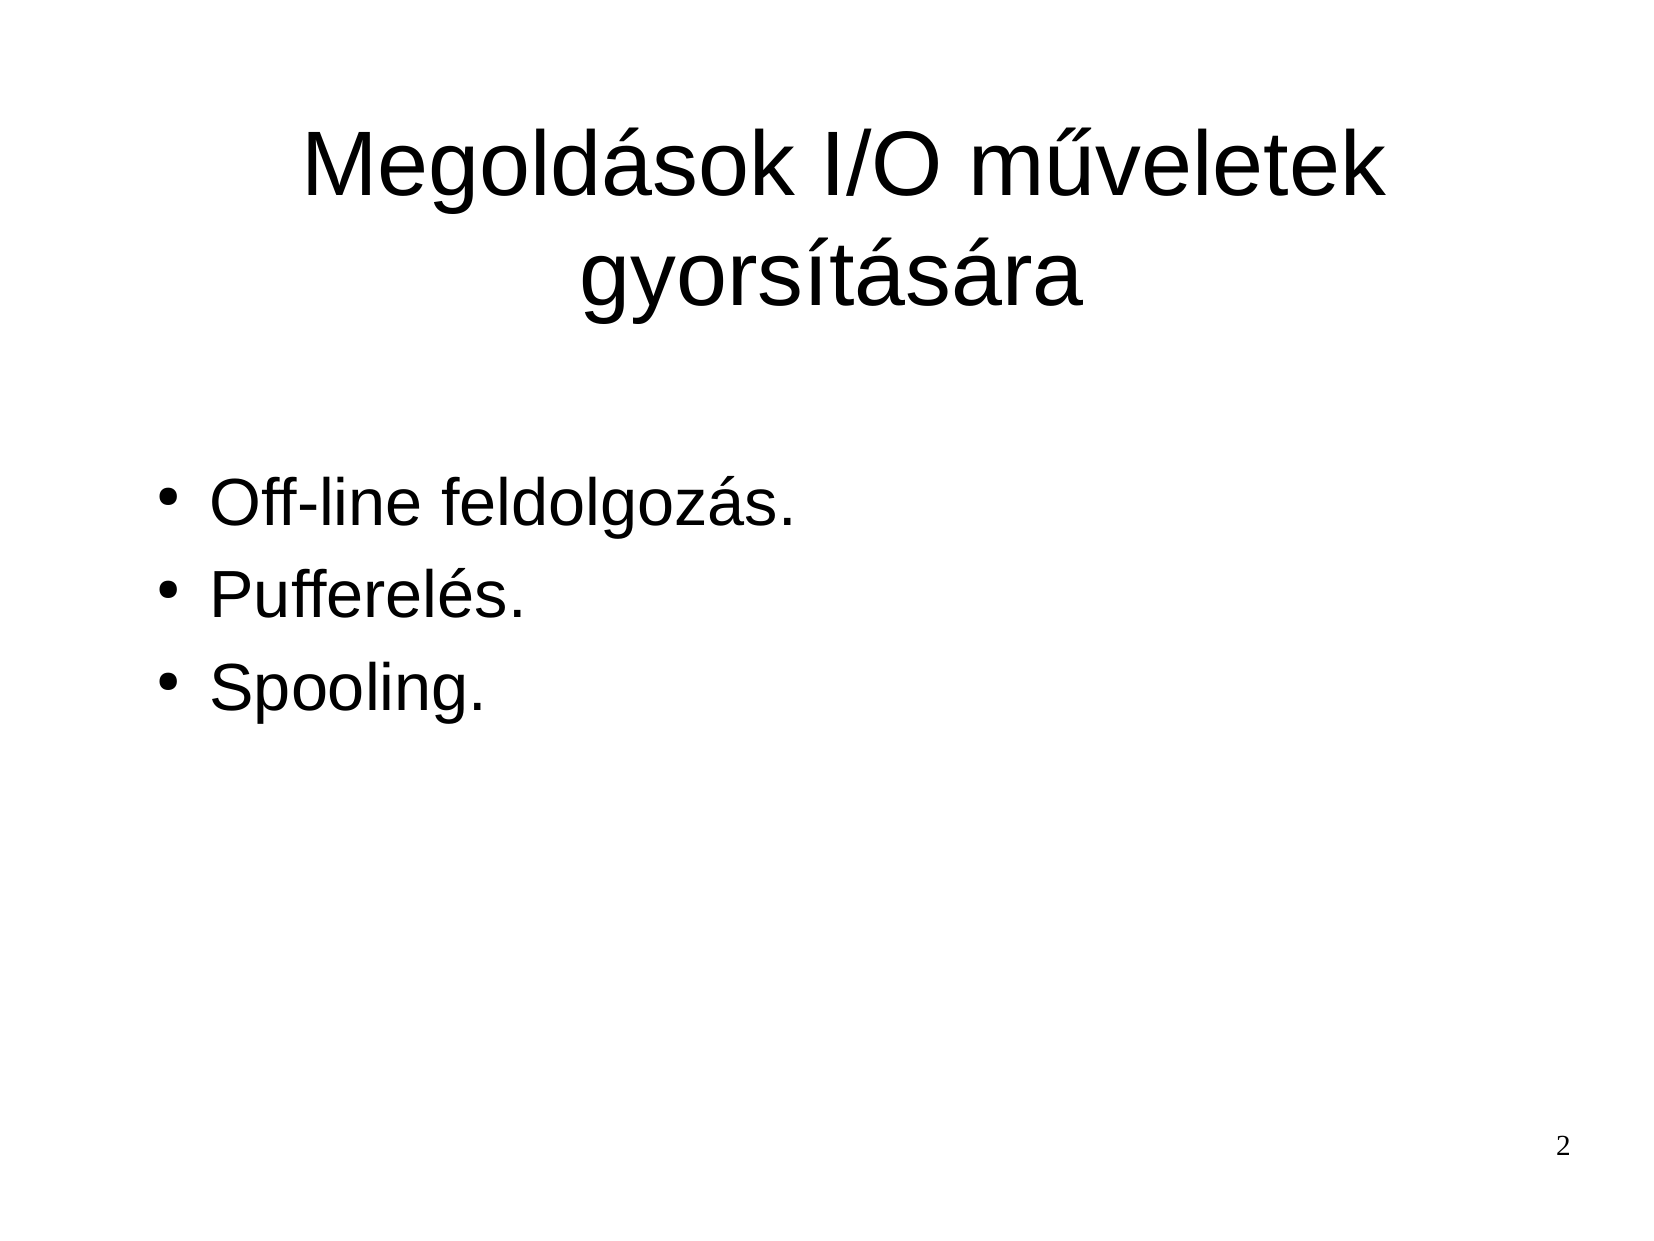

# Megoldások I/O műveletek gyorsítására
Off-line feldolgozás.
Pufferelés.
Spooling.
2